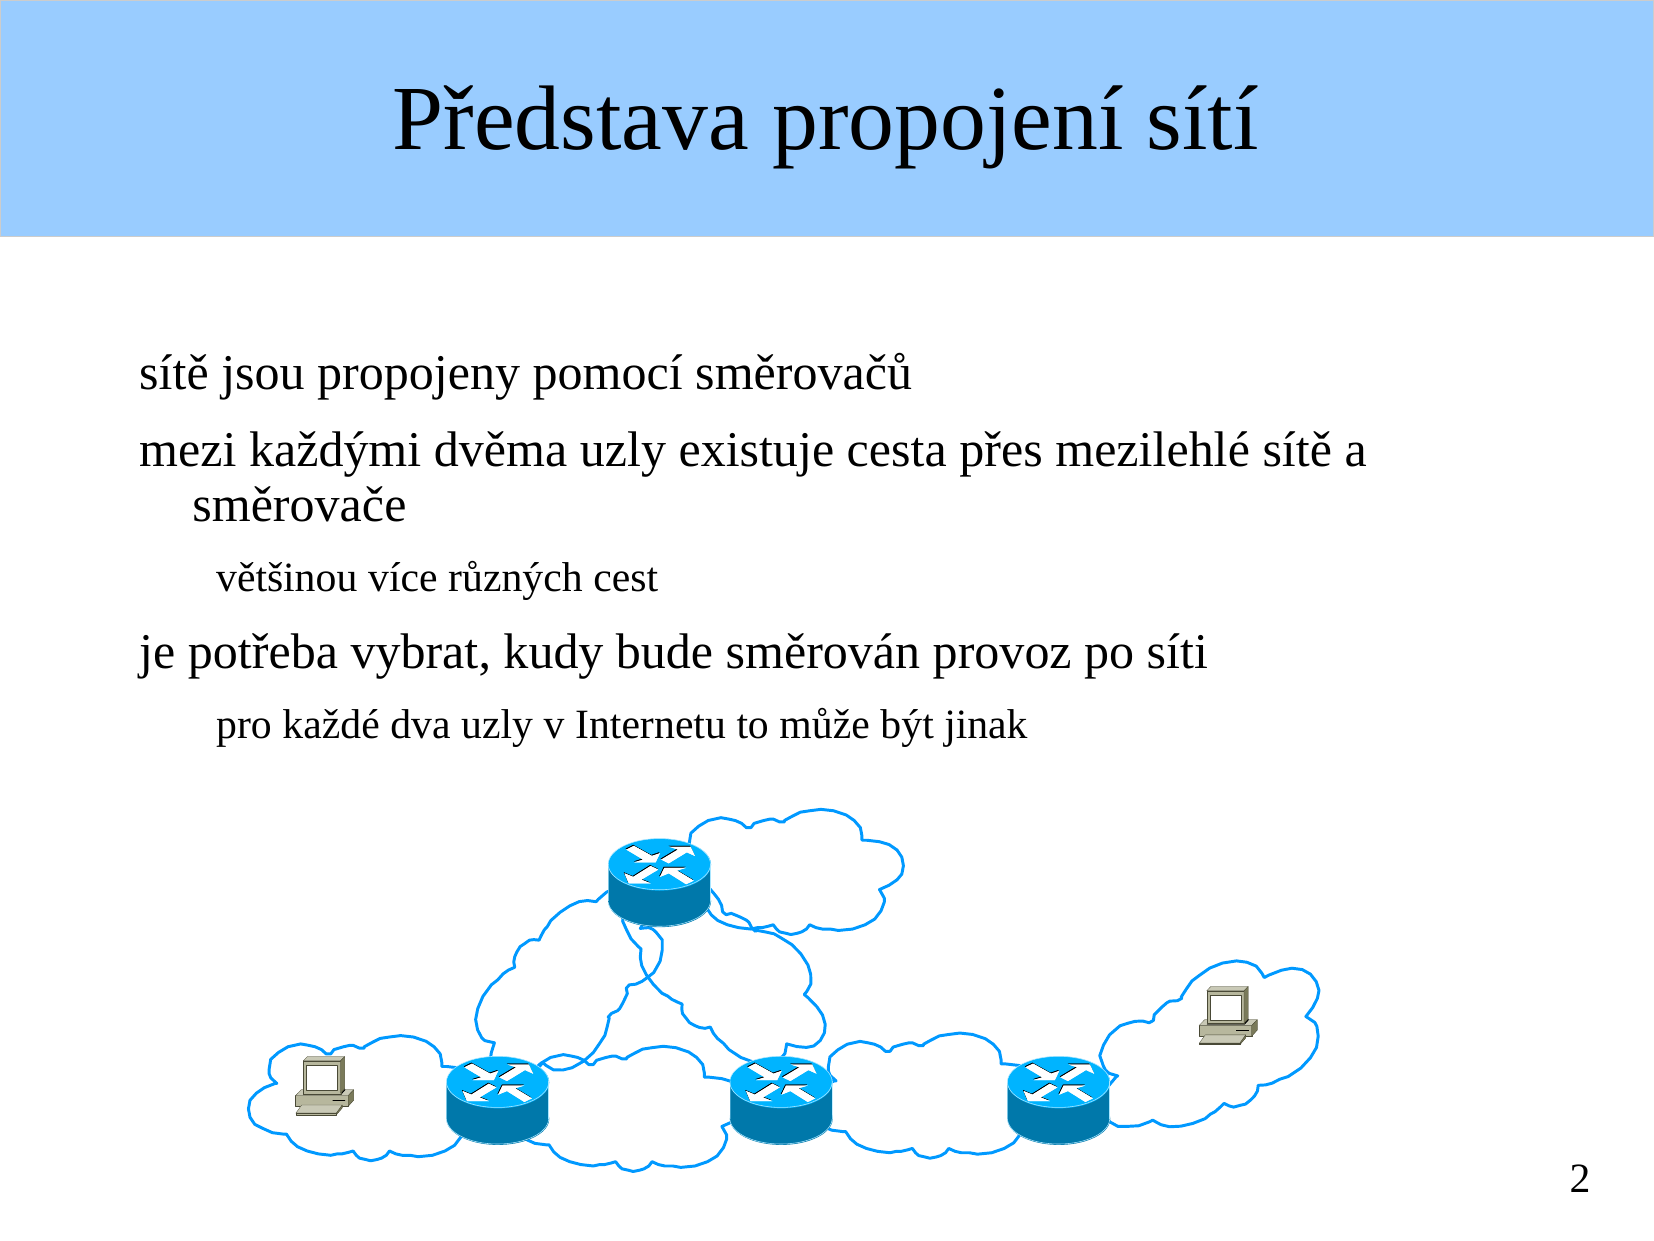

# Představa propojení sítí
sítě jsou propojeny pomocí směrovačů
mezi každými dvěma uzly existuje cesta přes mezilehlé sítě a směrovače
většinou více různých cest
je potřeba vybrat, kudy bude směrován provoz po síti
pro každé dva uzly v Internetu to může být jinak